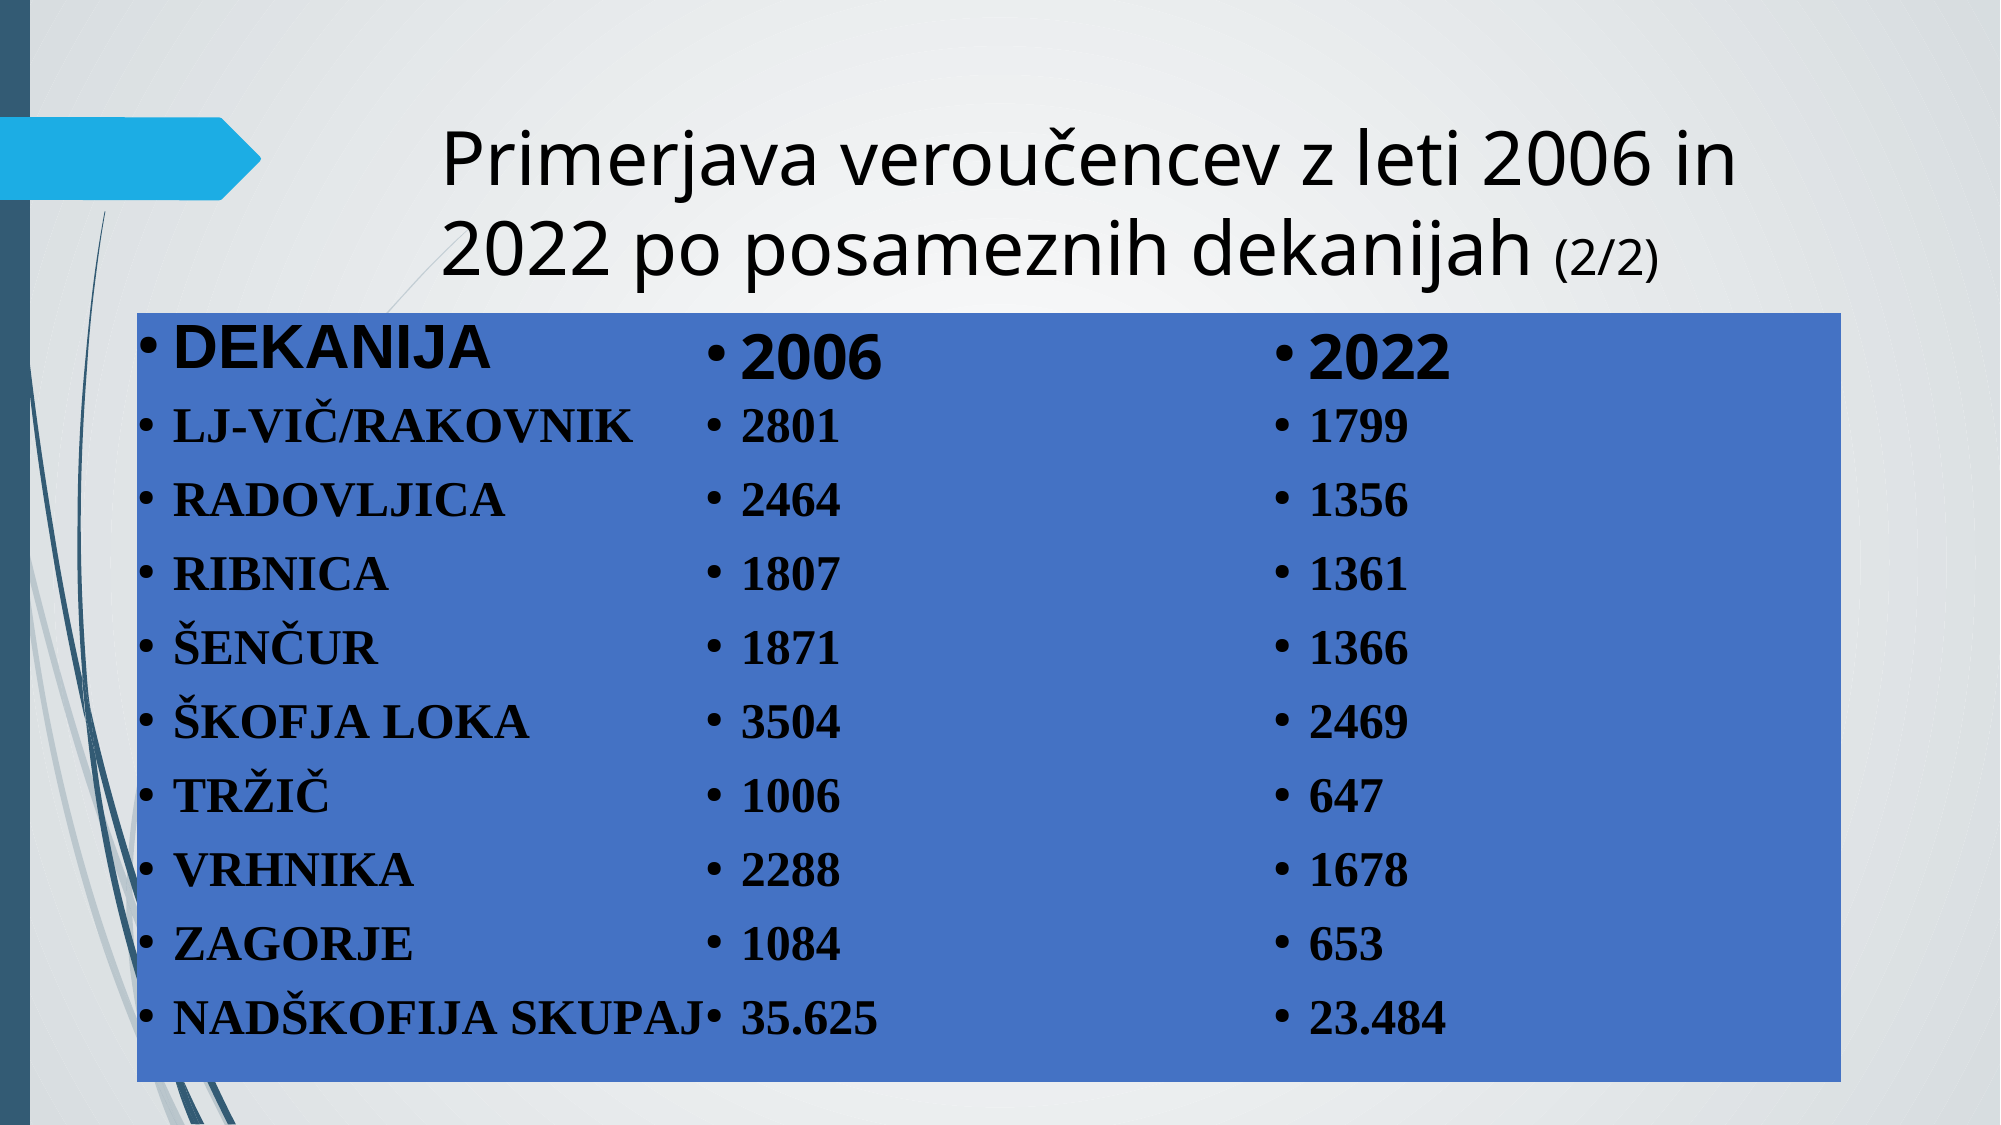

# Primerjava veroučencev z leti 2006 in 2022 po posameznih dekanijah (2/2)
| DEKANIJA | 2006 | 2022 |
| --- | --- | --- |
| LJ-VIČ/RAKOVNIK | 2801 | 1799 |
| RADOVLJICA | 2464 | 1356 |
| RIBNICA | 1807 | 1361 |
| ŠENČUR | 1871 | 1366 |
| ŠKOFJA LOKA | 3504 | 2469 |
| TRŽIČ | 1006 | 647 |
| VRHNIKA | 2288 | 1678 |
| ZAGORJE | 1084 | 653 |
| NADŠKOFIJA SKUPAJ | 35.625 | 23.484 |